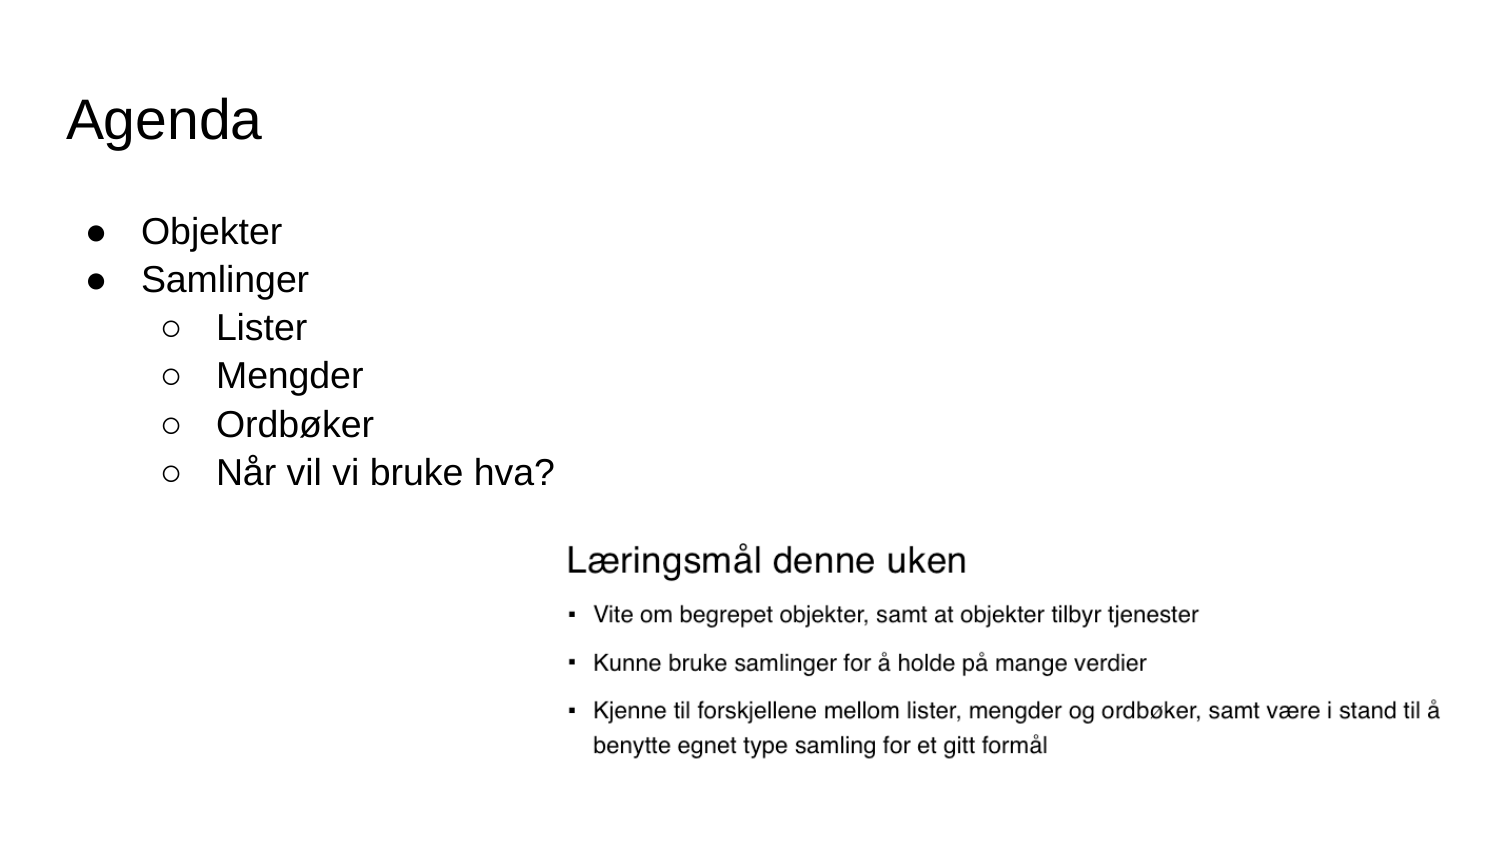

# Agenda
Objekter
Samlinger
Lister
Mengder
Ordbøker
Når vil vi bruke hva?